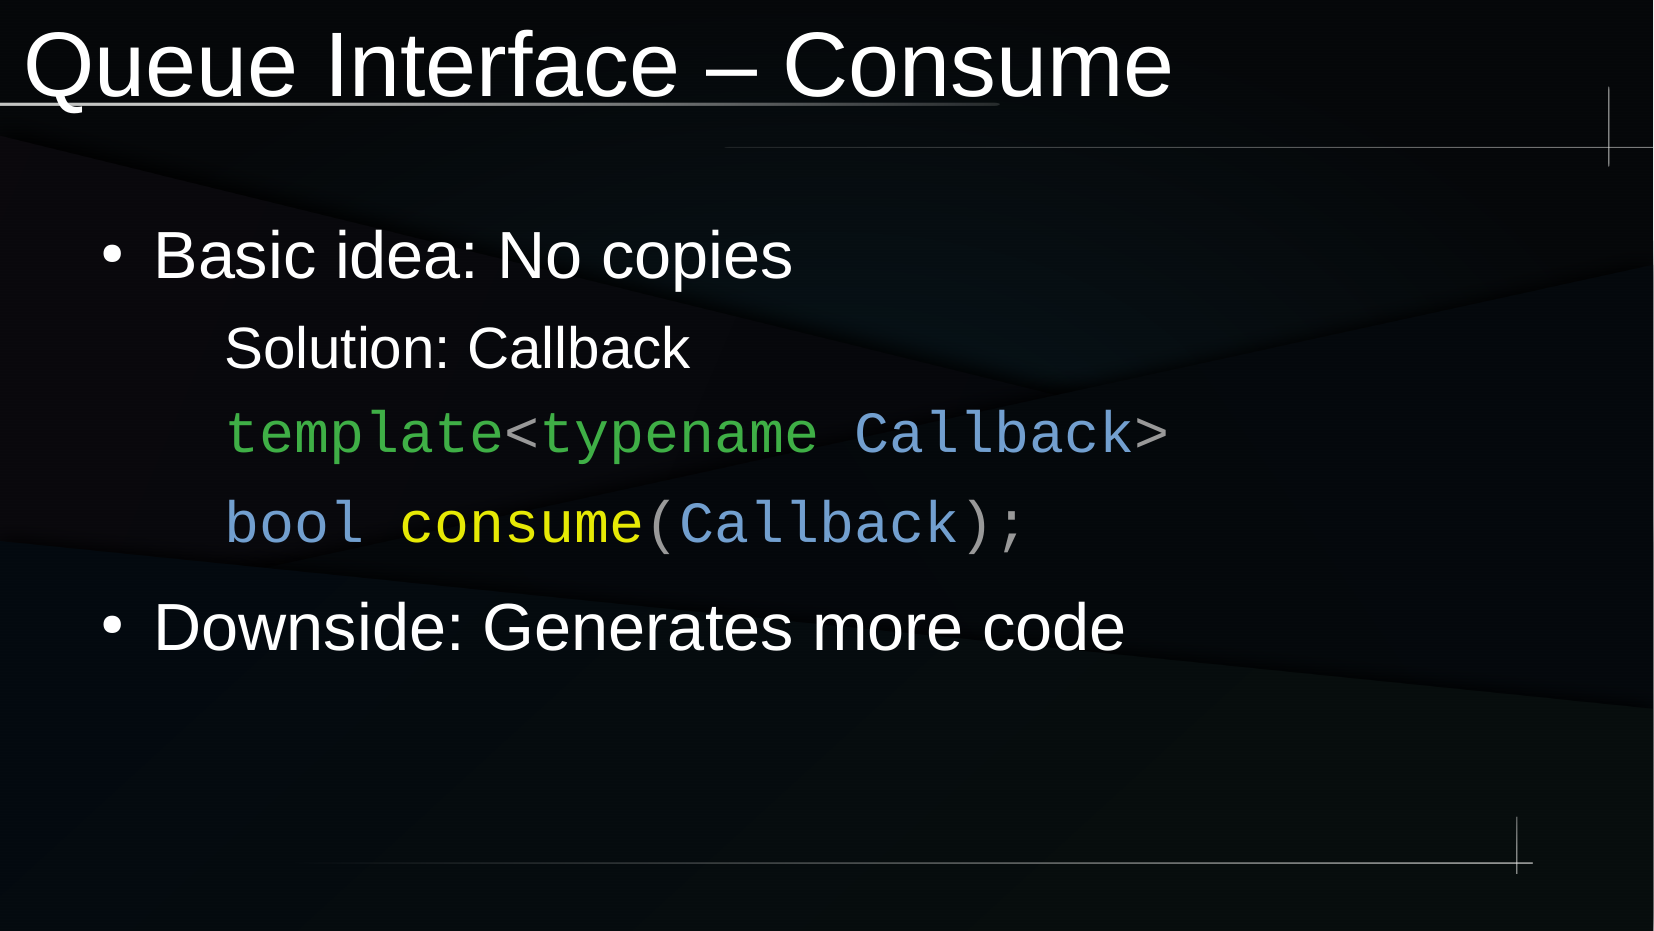

# Queue Interface – Consume
Basic idea: No copies
Solution: Callback
template<typename Callback>
bool consume(Callback);
Downside: Generates more code